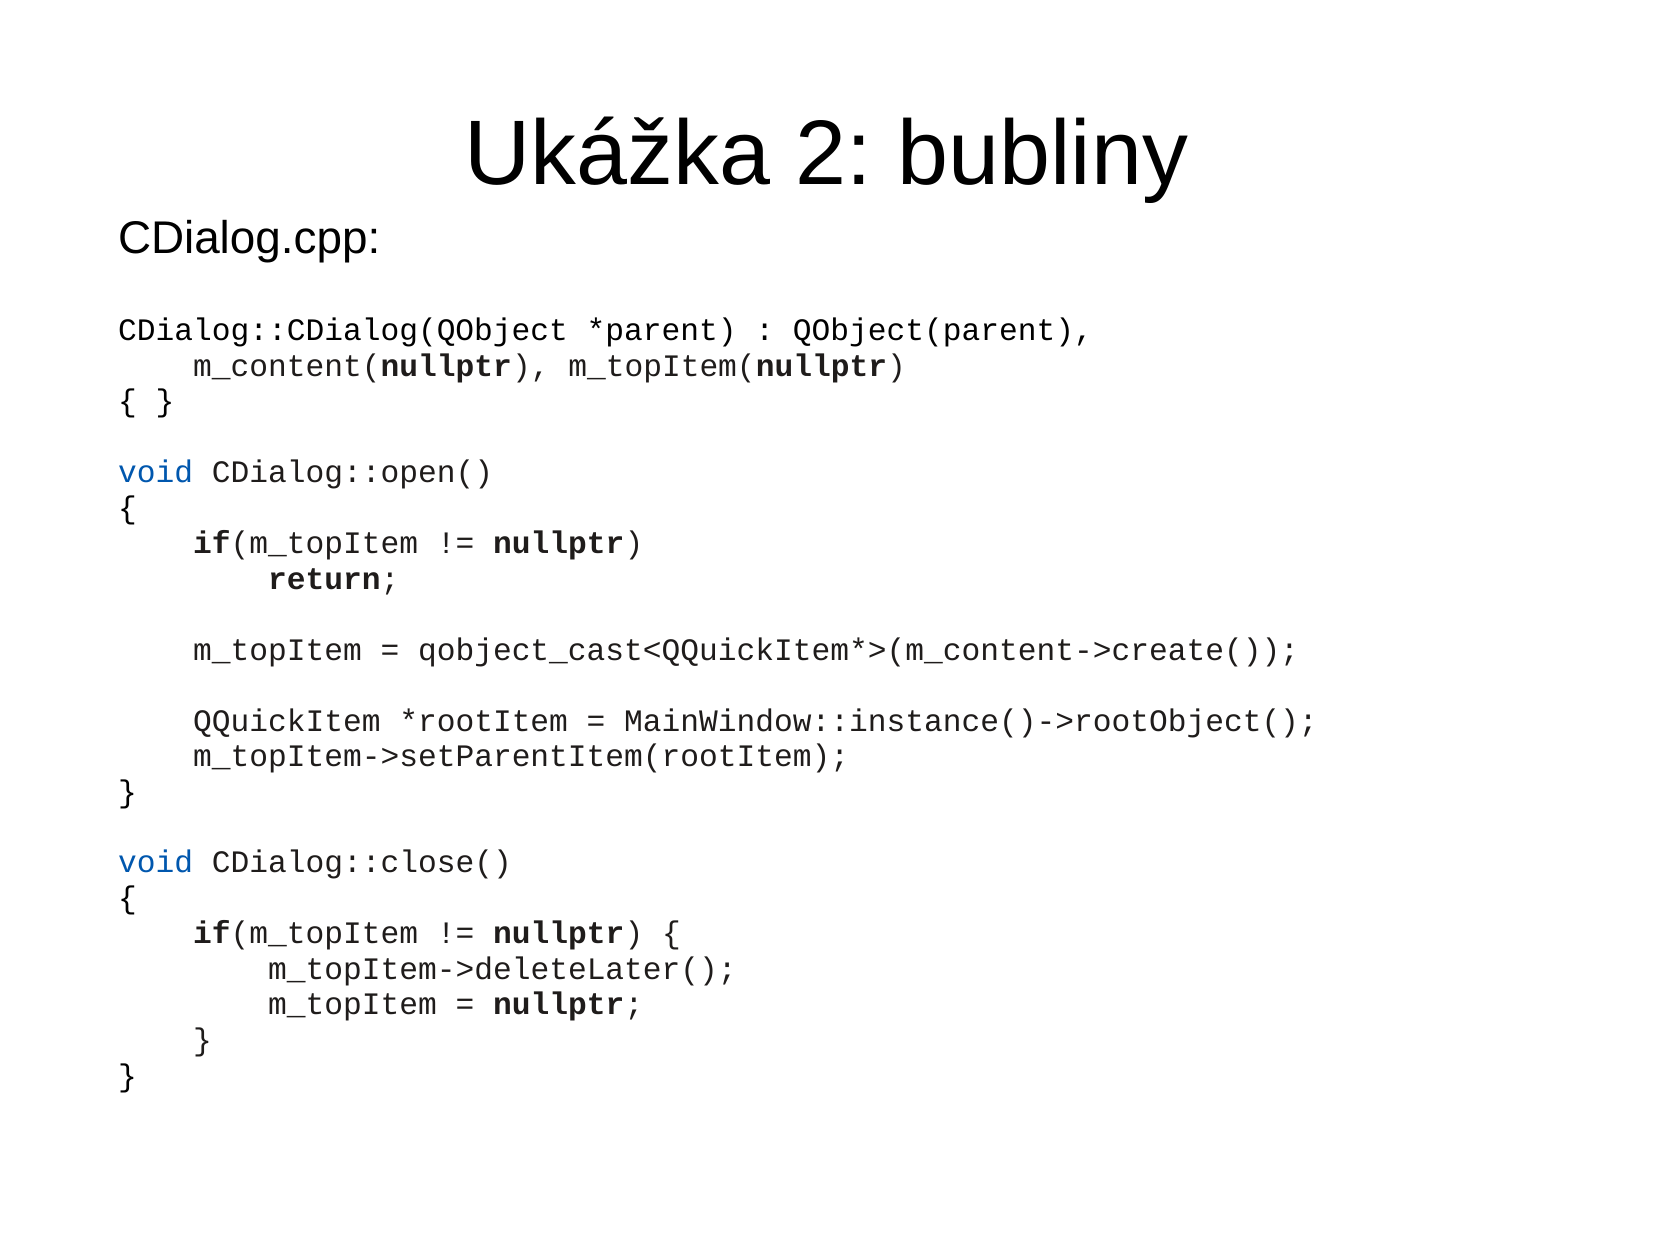

# Ukážka 2: bubliny
CDialog.cpp:
CDialog::CDialog(QObject *parent) : QObject(parent),
 m_content(nullptr), m_topItem(nullptr)
{ }
void CDialog::open()
{
 if(m_topItem != nullptr)
 return;
 m_topItem = qobject_cast<QQuickItem*>(m_content->create());
 QQuickItem *rootItem = MainWindow::instance()->rootObject();
 m_topItem->setParentItem(rootItem);
}
void CDialog::close()
{
 if(m_topItem != nullptr) {
 m_topItem->deleteLater();
 m_topItem = nullptr;
 }
}